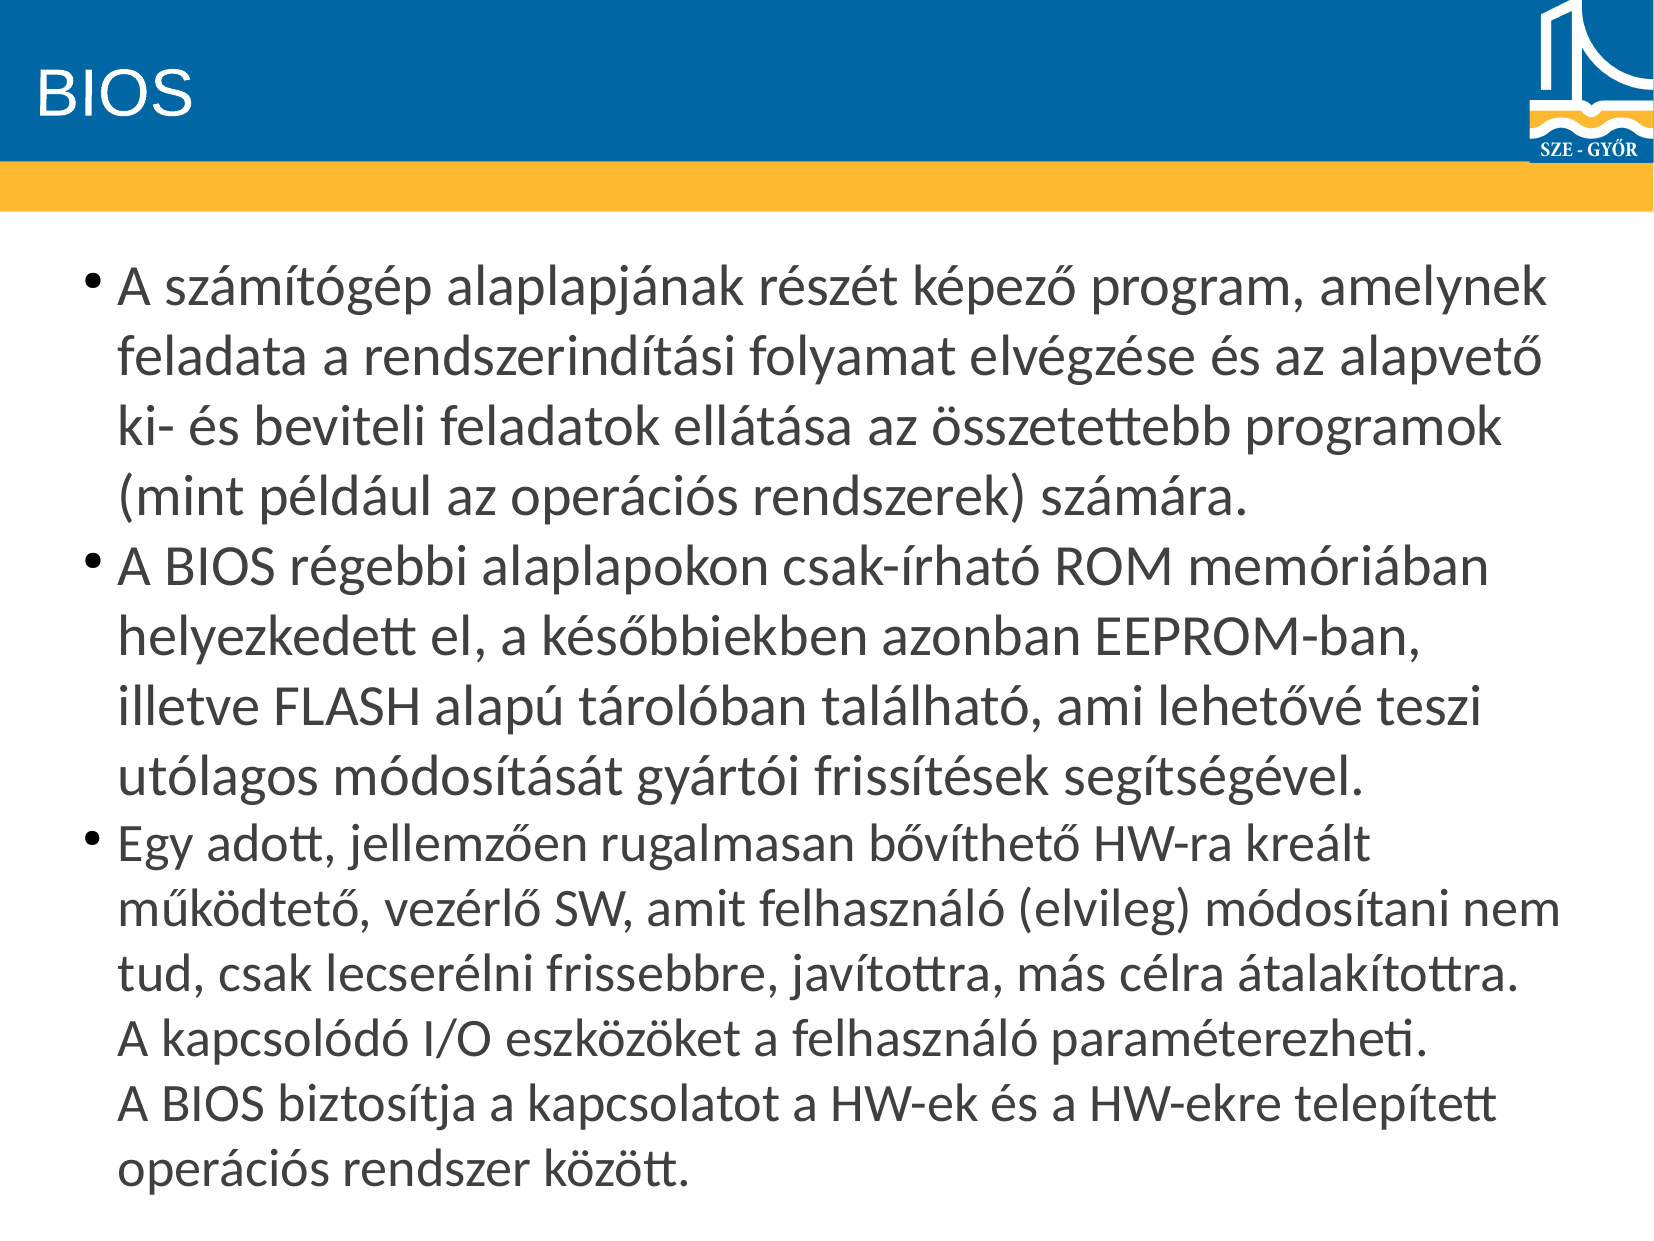

BIOS
A számítógép alaplapjának részét képező program, amelynek feladata a rendszerindítási folyamat elvégzése és az alapvető ki- és beviteli feladatok ellátása az összetettebb programok (mint például az operációs rendszerek) számára.
A BIOS régebbi alaplapokon csak-írható ROM memóriában helyezkedett el, a későbbiekben azonban EEPROM-ban, illetve FLASH alapú tárolóban található, ami lehetővé teszi utólagos módosítását gyártói frissítések segítségével.
Egy adott, jellemzően rugalmasan bővíthető HW-ra kreált működtető, vezérlő SW, amit felhasználó (elvileg) módosítani nem tud, csak lecserélni frissebbre, javítottra, más célra átalakítottra.
A kapcsolódó I/O eszközöket a felhasználó paraméterezheti.
A BIOS biztosítja a kapcsolatot a HW-ek és a HW-ekre telepített operációs rendszer között.